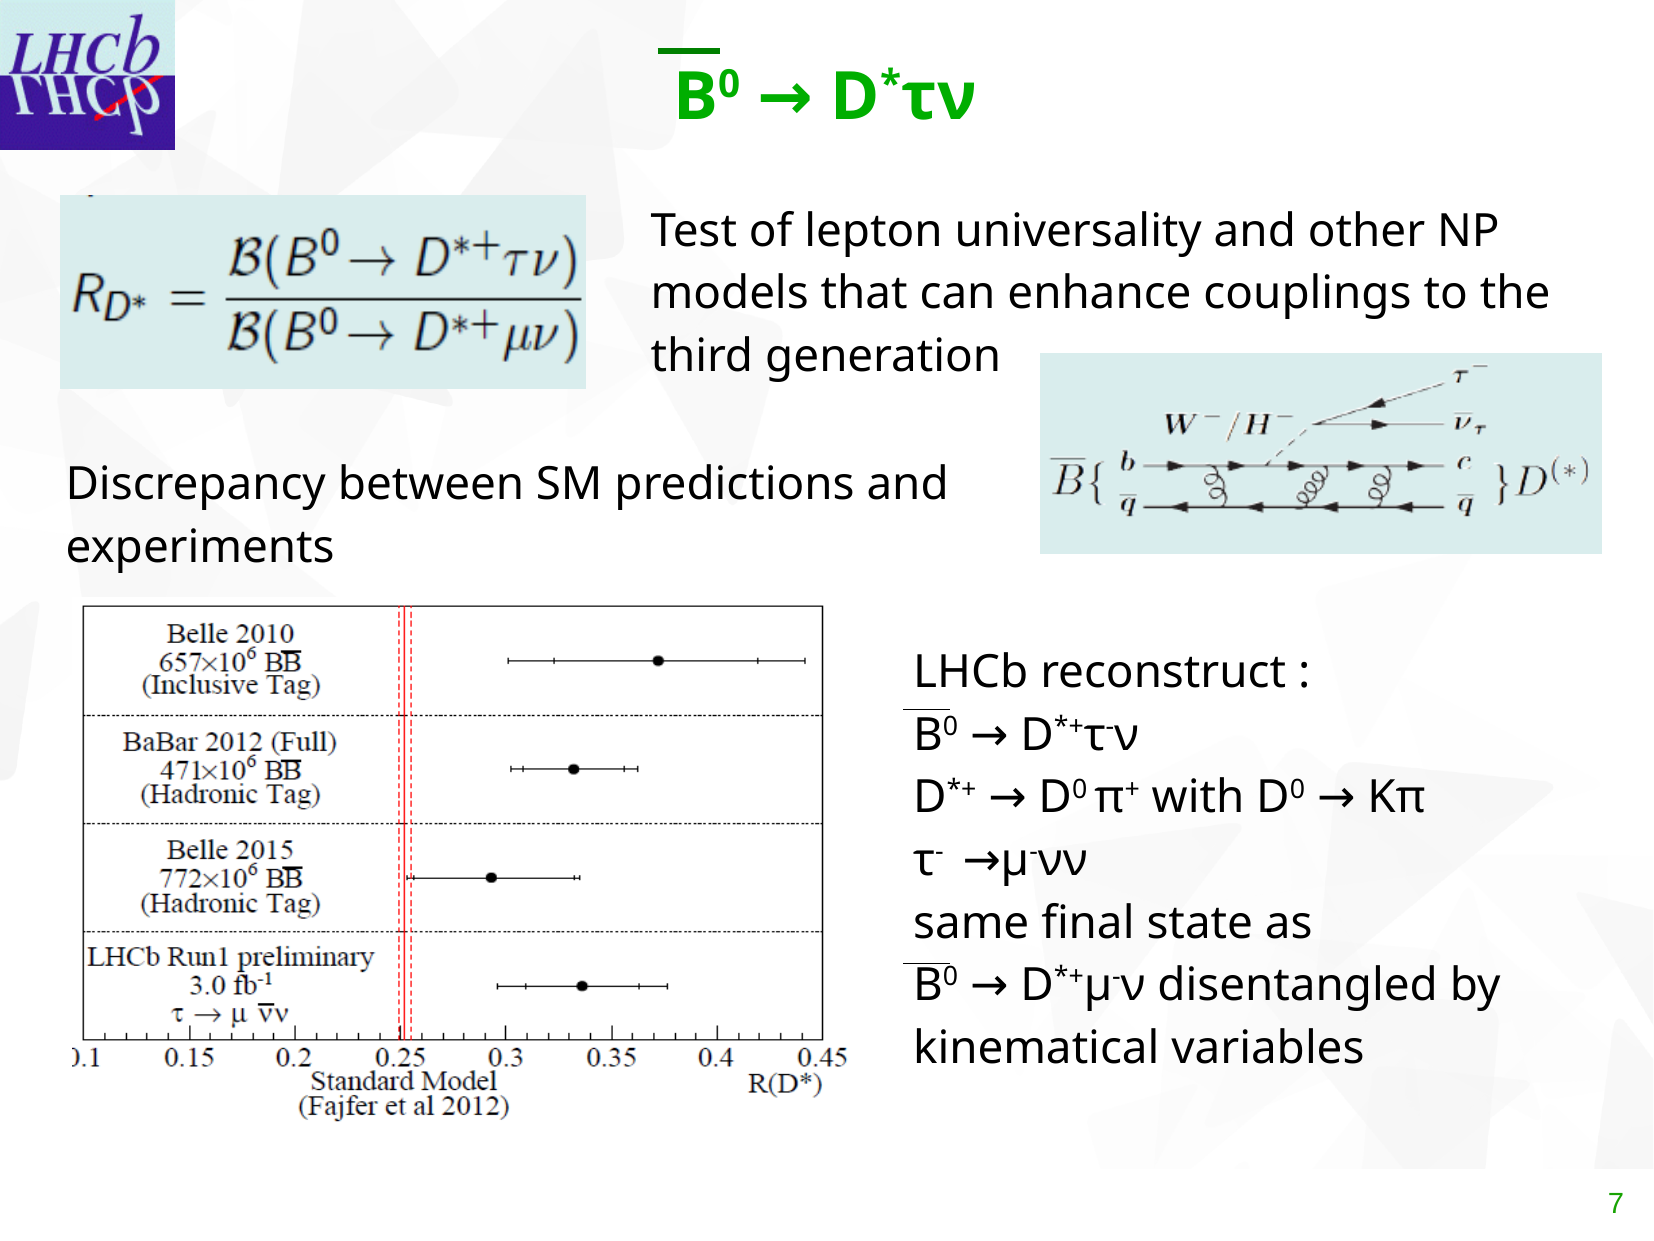

# B0 → D*τν
Test of lepton universality and other NP
models that can enhance couplings to the
third generation
Discrepancy between SM predictions and
experiments
LHCb reconstruct :
B0 → D*+τ-ν
D*+ → D0 π+ with D0 → Kπ
τ- →μ-νν
same final state as
B0 → D*+μ-ν disentangled by
kinematical variables
7